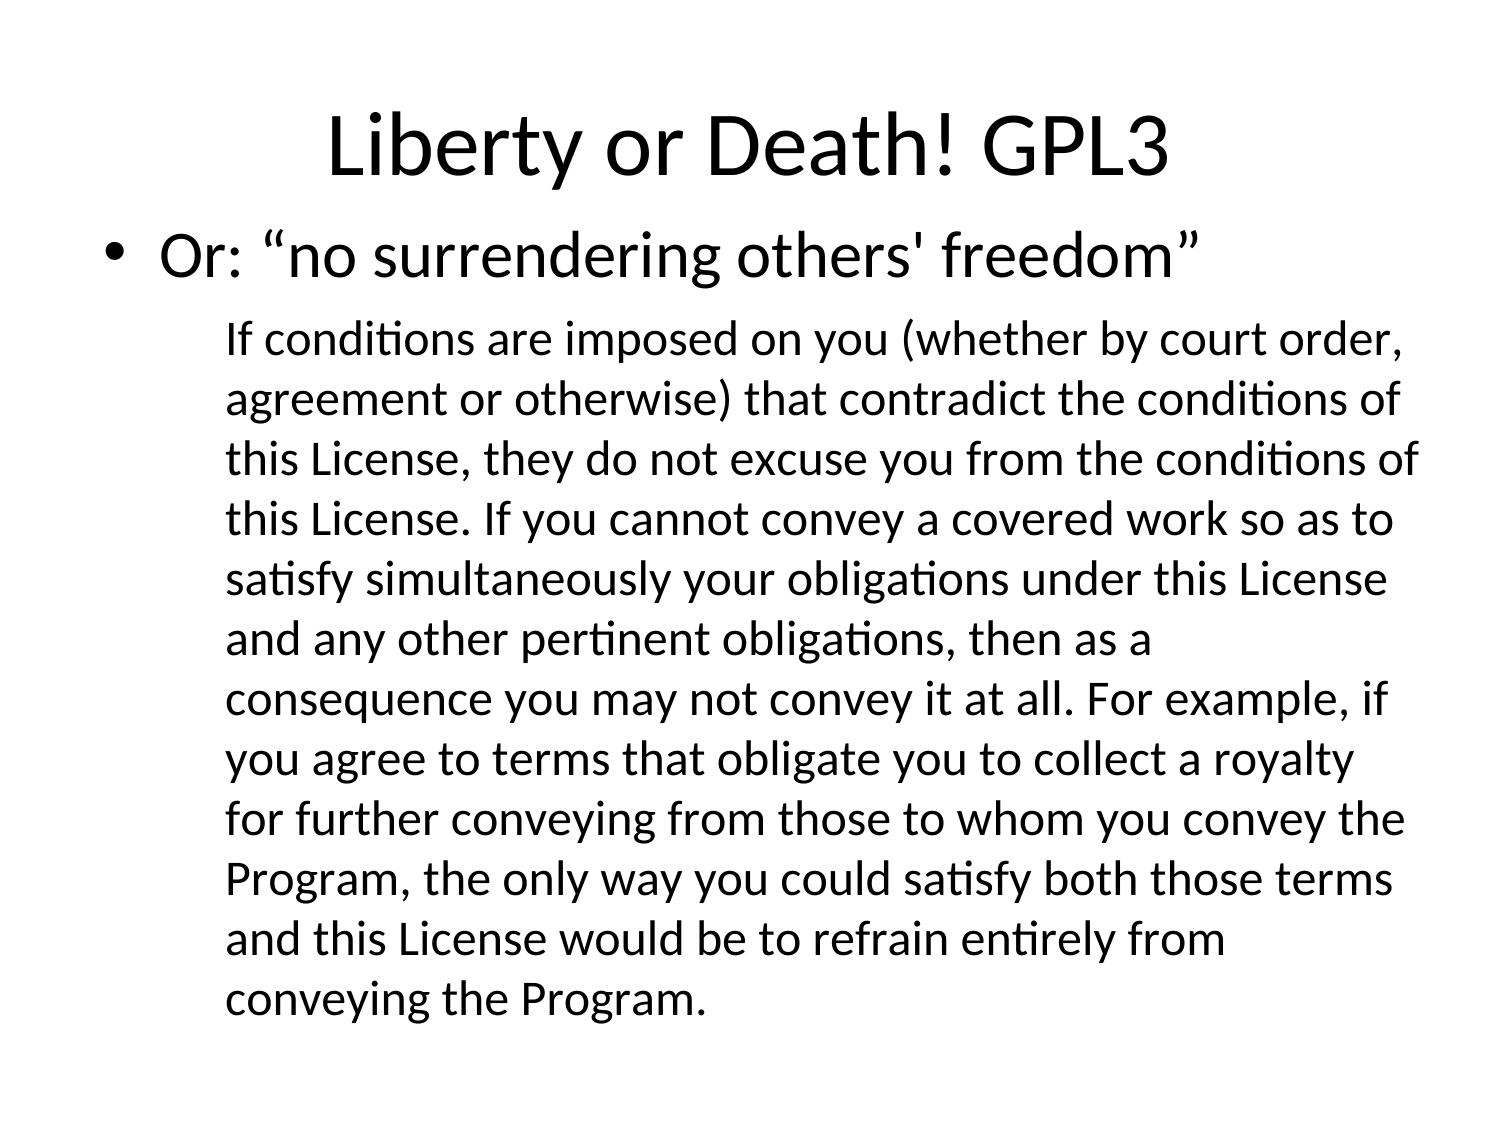

# Liberty or Death! GPL3
Or: “no surrendering others' freedom”
If conditions are imposed on you (whether by court order, agreement or otherwise) that contradict the conditions of this License, they do not excuse you from the conditions of this License. If you cannot convey a covered work so as to satisfy simultaneously your obligations under this License and any other pertinent obligations, then as a consequence you may not convey it at all. For example, if you agree to terms that obligate you to collect a royalty for further conveying from those to whom you convey the Program, the only way you could satisfy both those terms and this License would be to refrain entirely from conveying the Program.